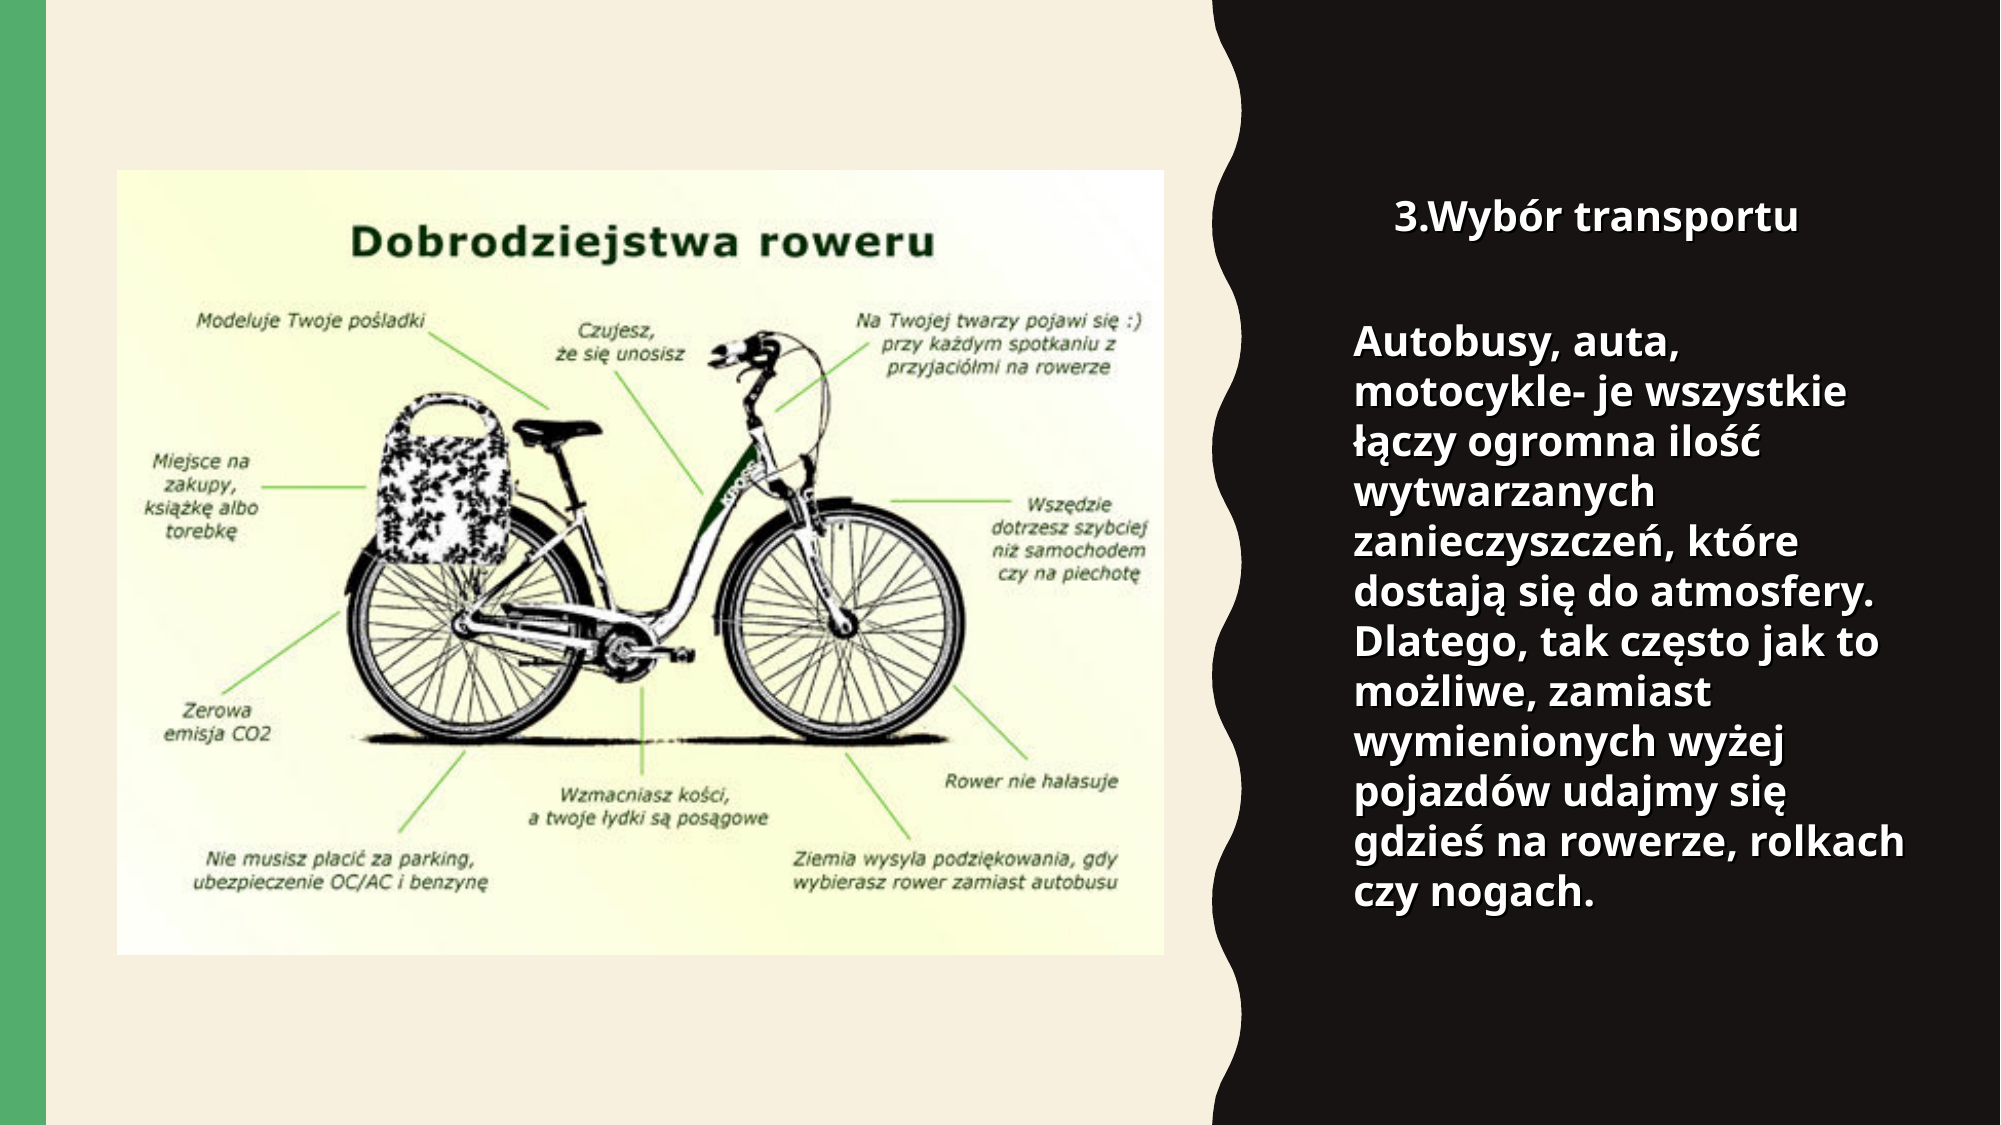

3.Wybór transportu
Autobusy, auta, motocykle- je wszystkie łączy ogromna ilość wytwarzanych zanieczyszczeń, które dostają się do atmosfery. Dlatego, tak często jak to możliwe, zamiast wymienionych wyżej pojazdów udajmy się gdzieś na rowerze, rolkach czy nogach.